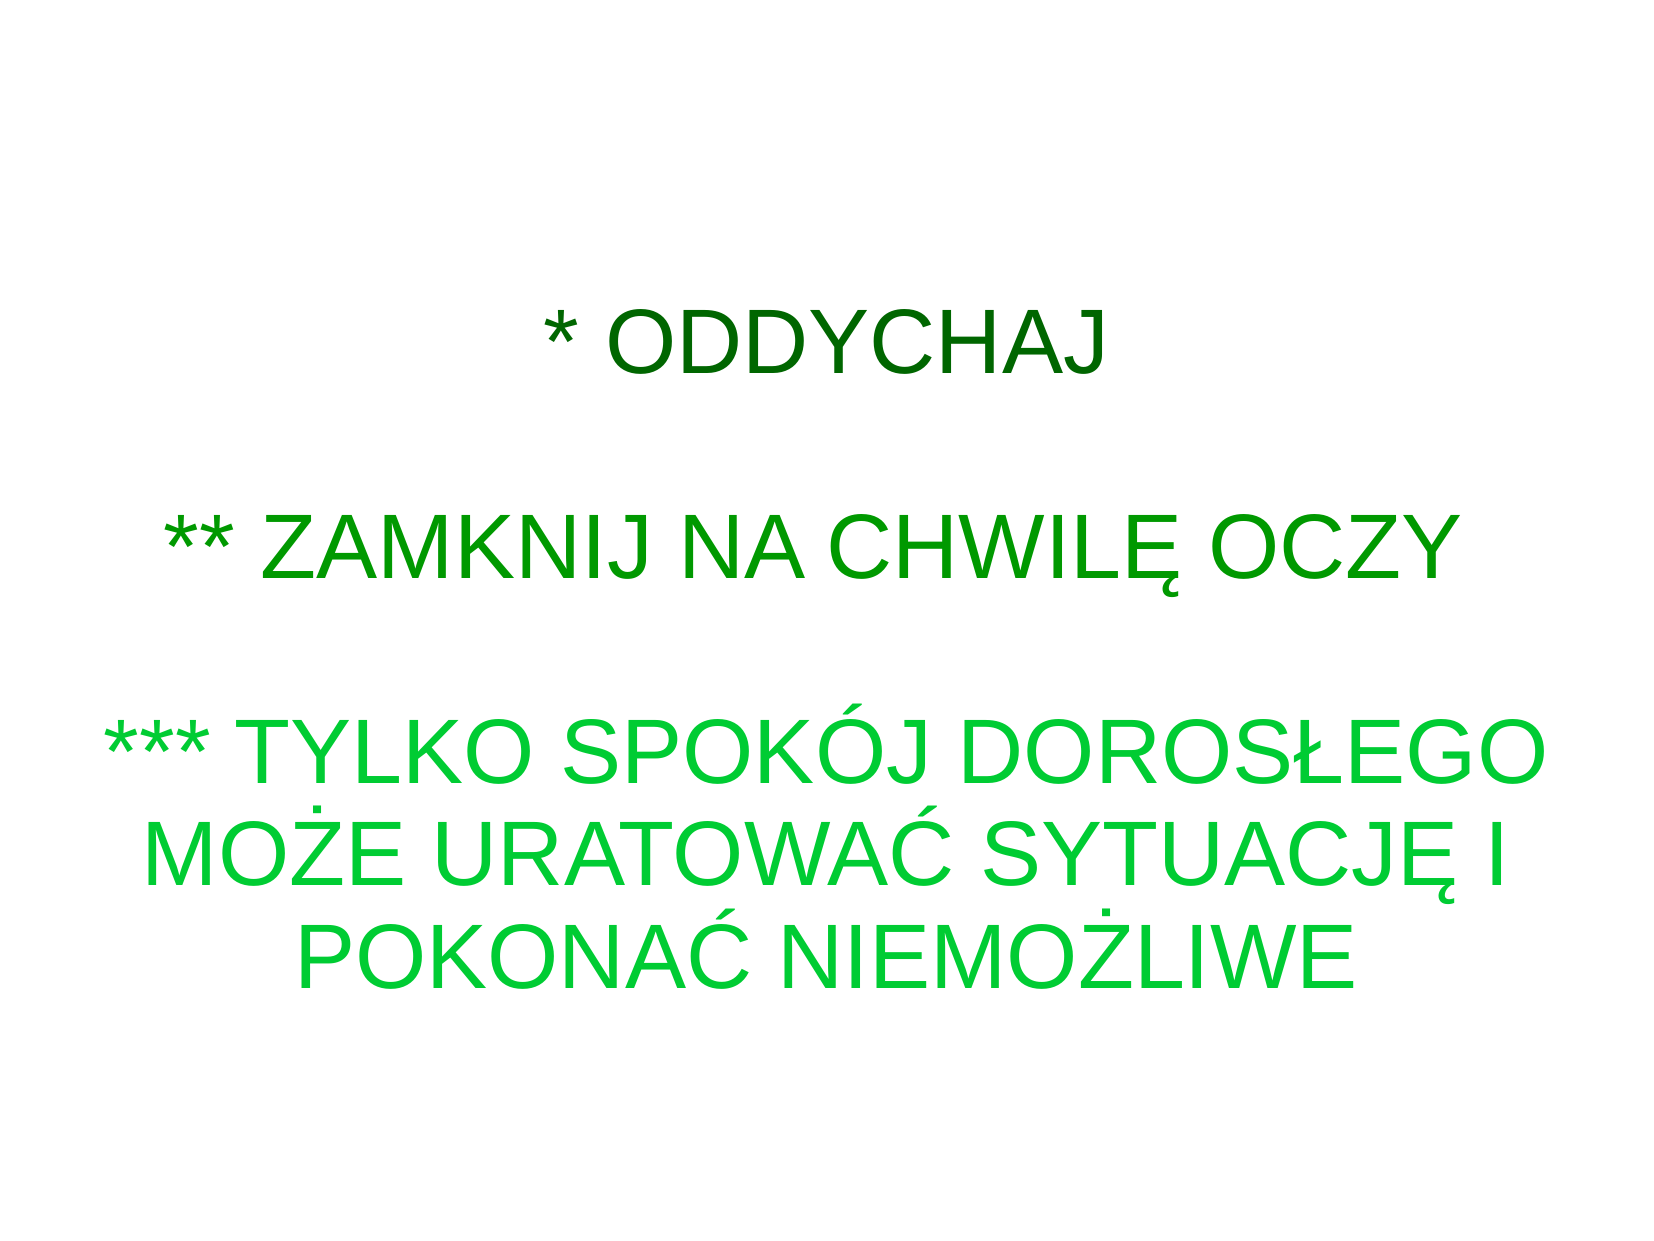

# * ODDYCHAJ ** ZAMKNIJ NA CHWILĘ OCZY *** TYLKO SPOKÓJ DOROSŁEGO MOŻE URATOWAĆ SYTUACJĘ I POKONAĆ NIEMOŻLIWE